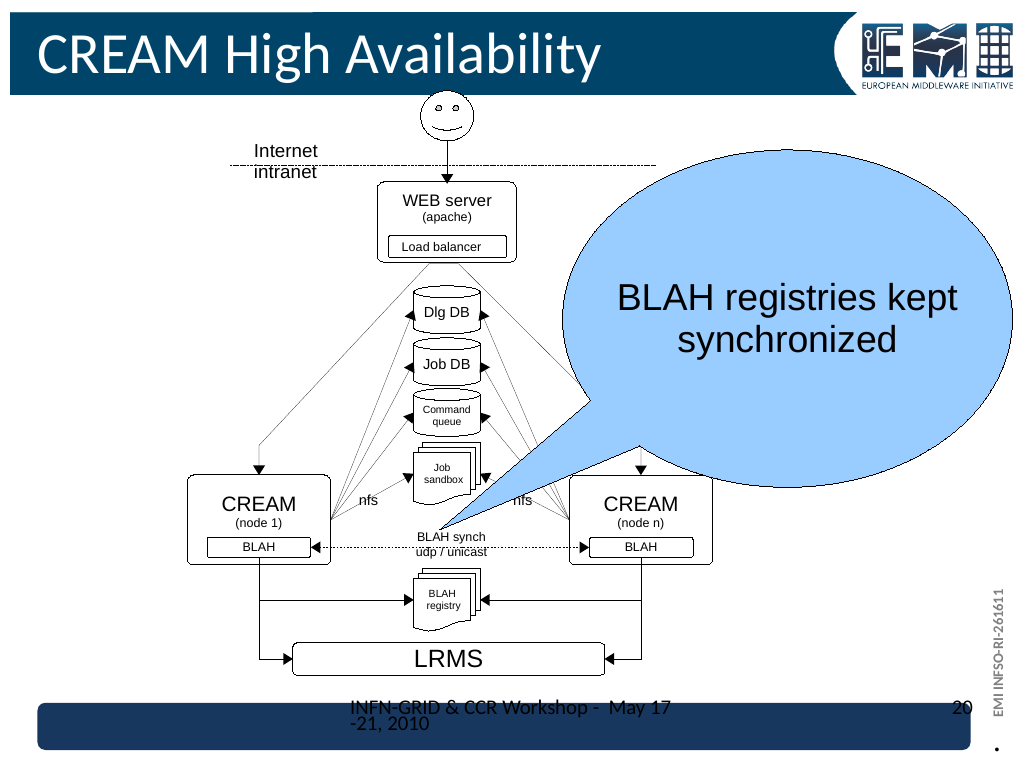

# CREAM High Availability
Internet
intranet
WEB server
(apache)
Load balancer
Dlg DB
Job DB
Command
queue
Job
 sandbox
CREAM
(node 1)
CREAM
(node n)
nfs
nfs
BLAH synch udp / unicast
BLAH
BLAH
BLAH
 registry
LRMS
BLAH registries kept
synchronized
INFN-GRID & CCR Workshop - May 17-21, 2010
20